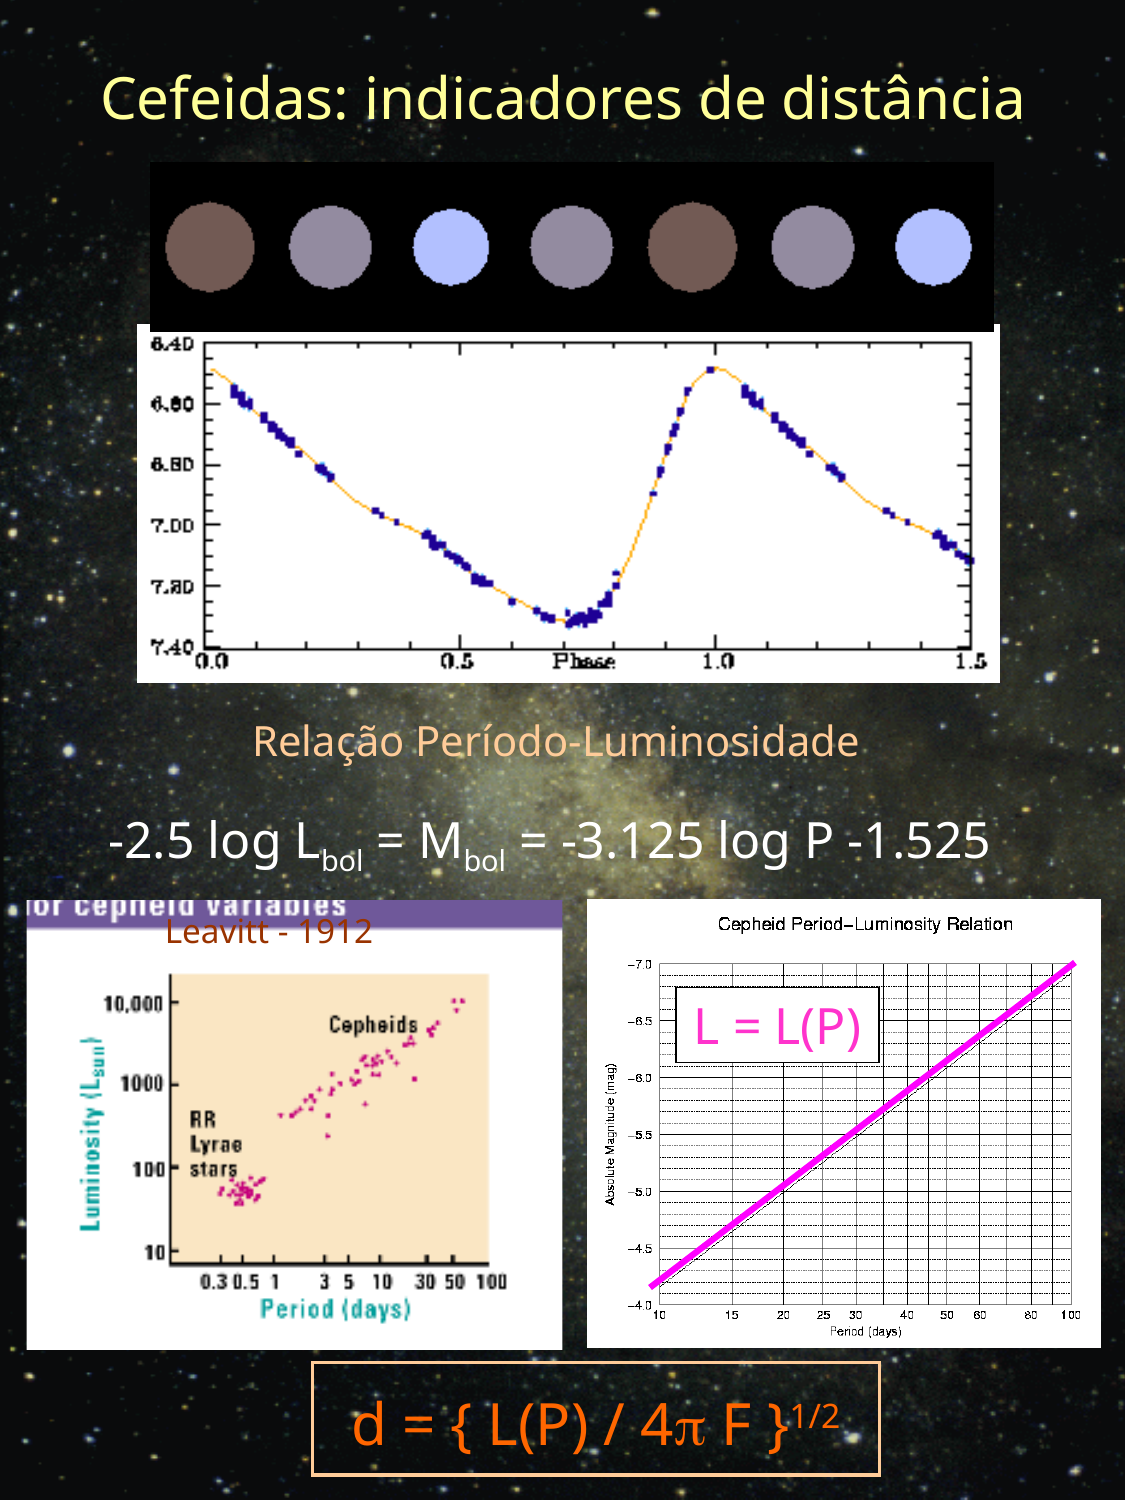

Cefeidas: indicadores de distância
Relação Período-Luminosidade
-2.5 log Lbol = Mbol = -3.125 log P -1.525
Leavitt - 1912
L = L(P)
d = { L(P) / 4 F }1/2